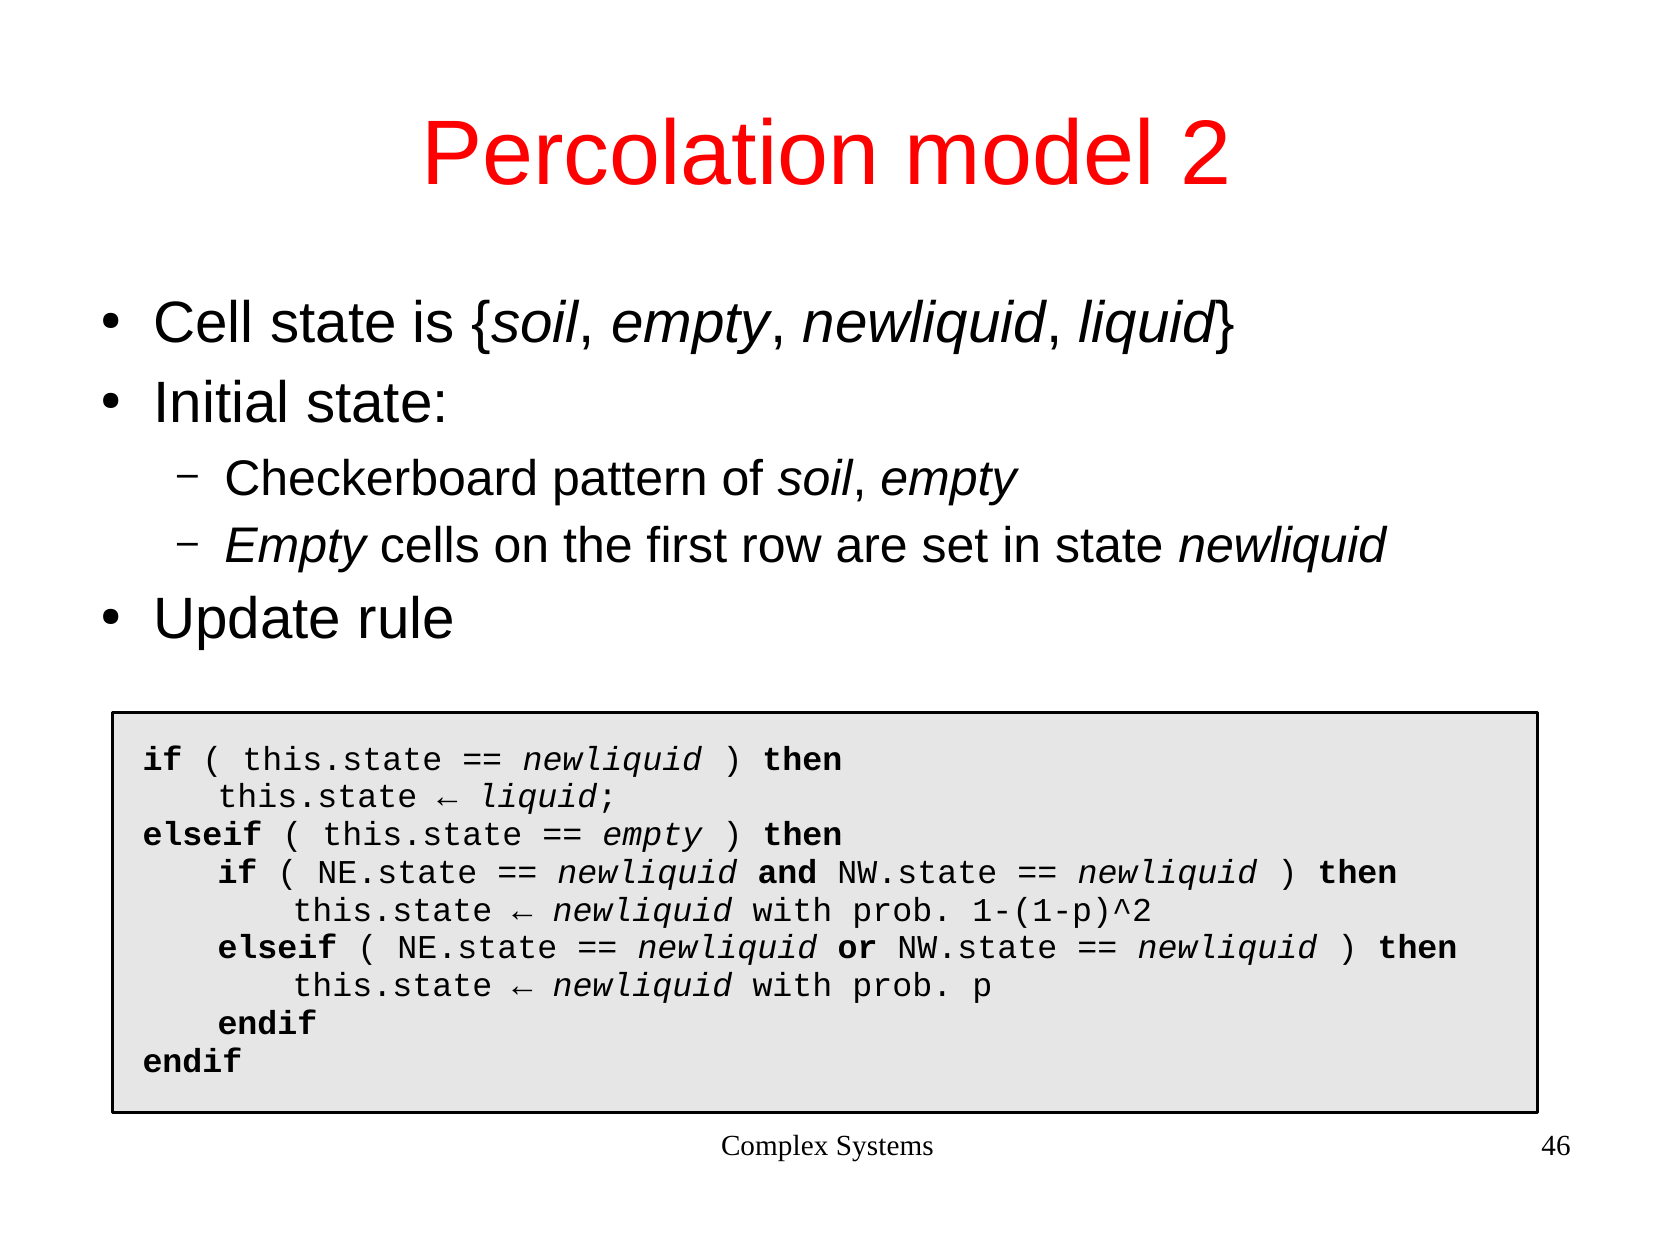

# Percolation model 2
Cell state is {soil, empty, newliquid, liquid}
Initial state:
Checkerboard pattern of soil, empty
Empty cells on the first row are set in state newliquid
Update rule
if ( this.state == newliquid ) then
	this.state ← liquid;
elseif ( this.state == empty ) then
	if ( NE.state == newliquid and NW.state == newliquid ) then
		this.state ← newliquid with prob. 1-(1-p)^2
	elseif ( NE.state == newliquid or NW.state == newliquid ) then
		this.state ← newliquid with prob. p
	endif
endif
Complex Systems
46